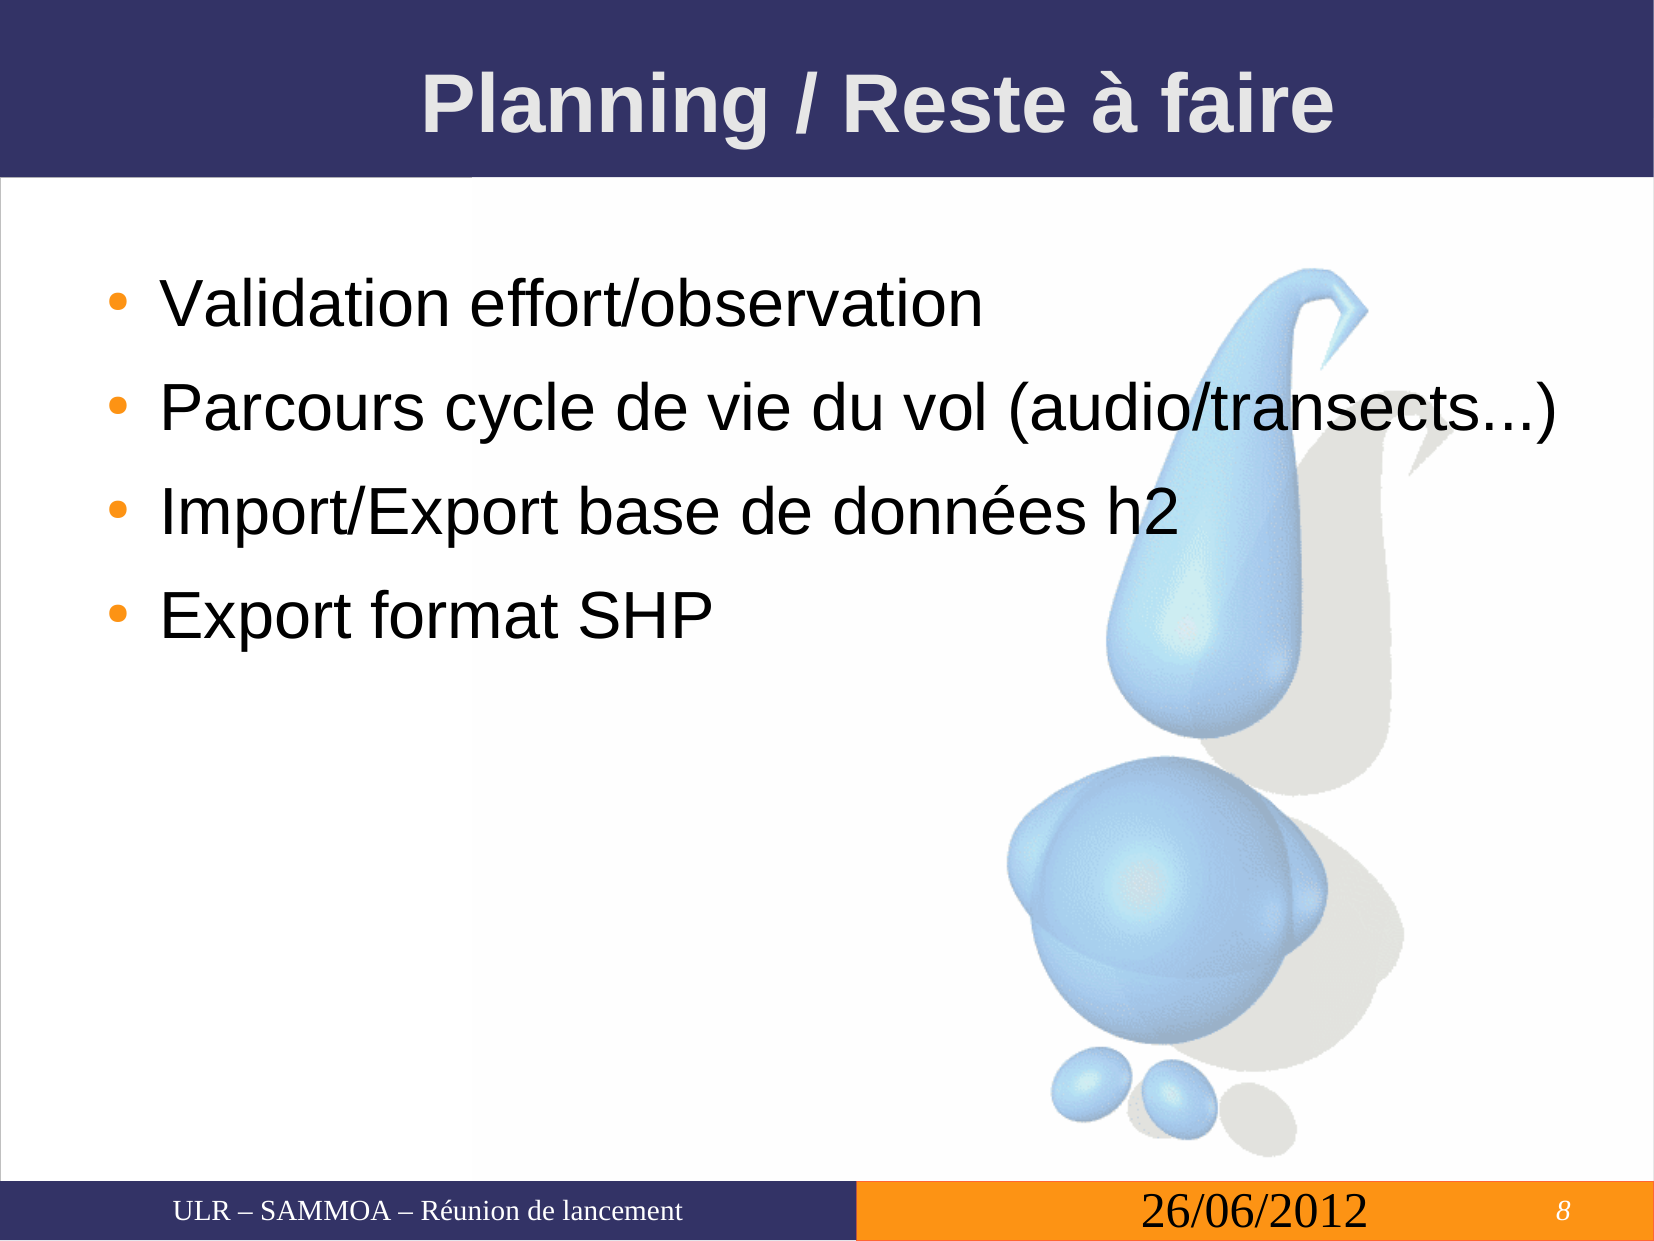

# Planning / Reste à faire
Validation effort/observation
Parcours cycle de vie du vol (audio/transects...)
Import/Export base de données h2
Export format SHP
8